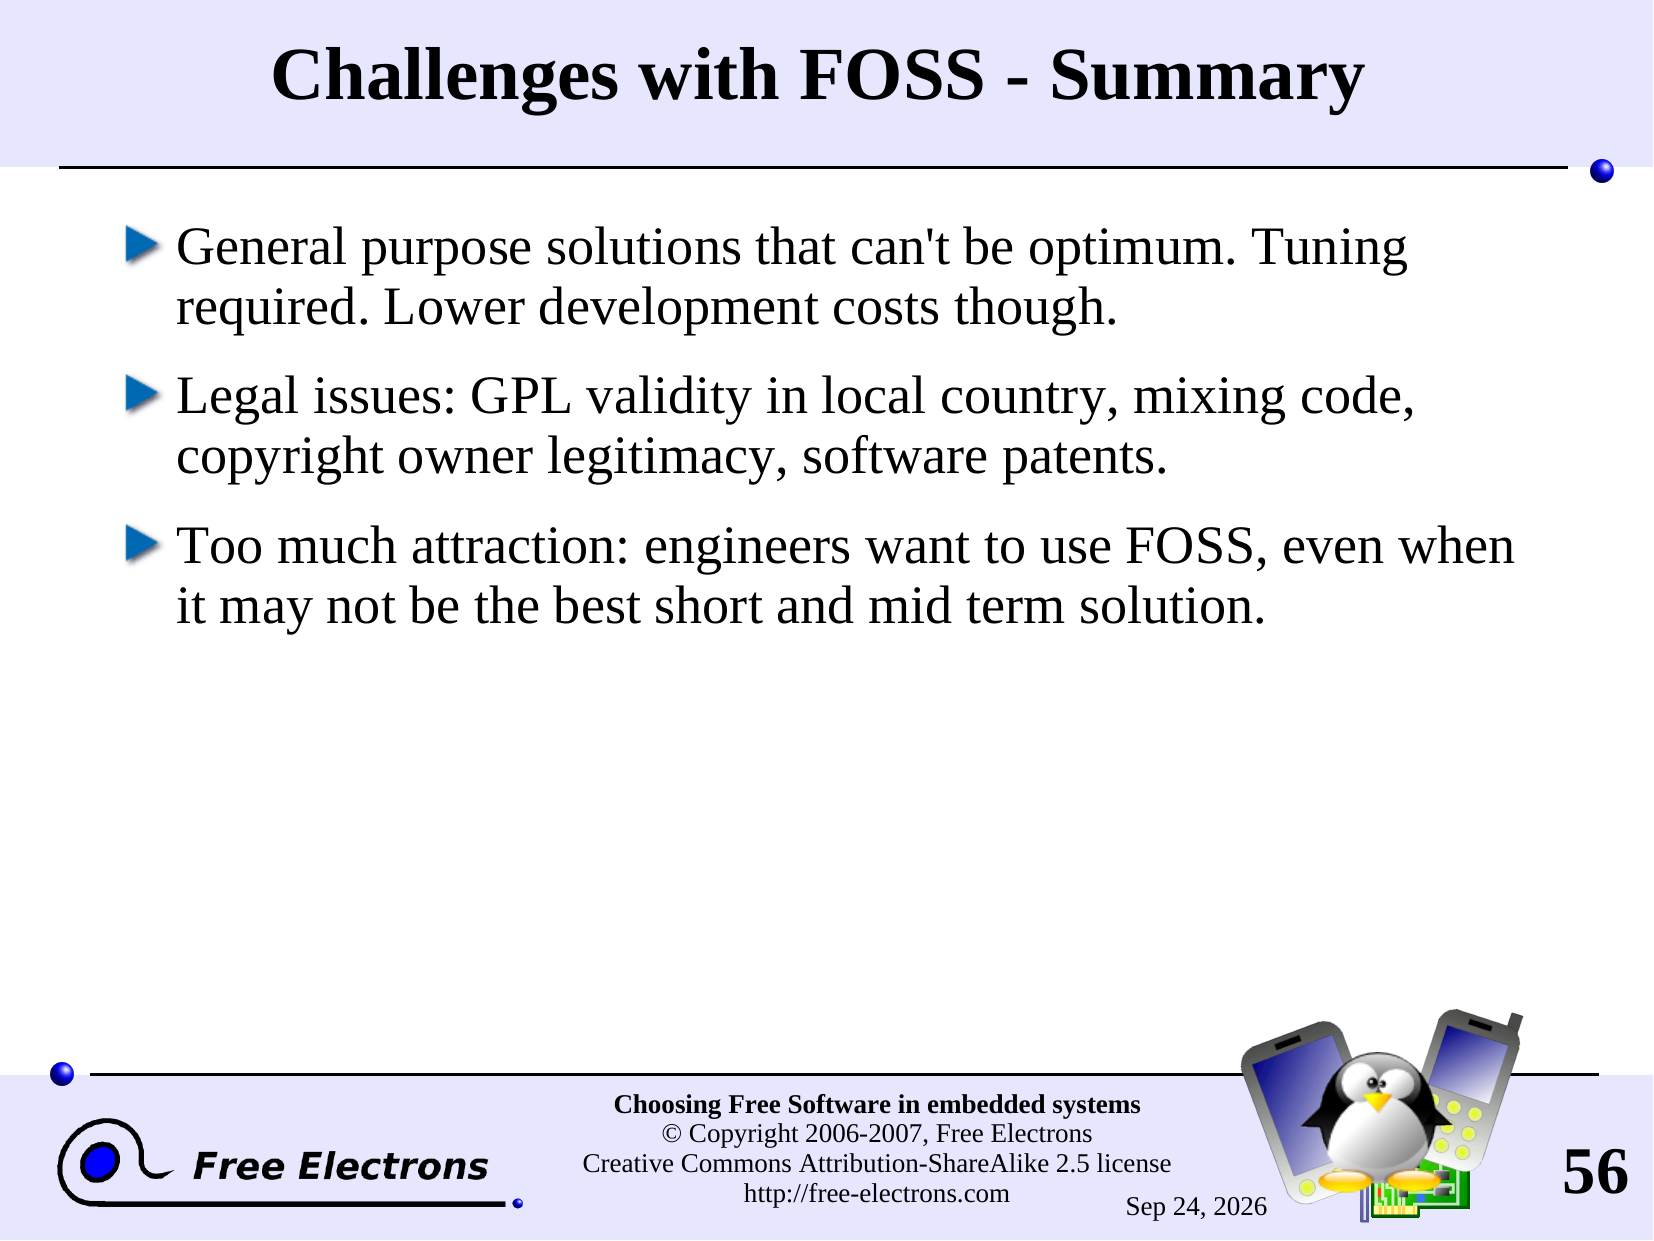

# Challenges with FOSS - Summary
General purpose solutions that can't be optimum. Tuning required. Lower development costs though.
Legal issues: GPL validity in local country, mixing code, copyright owner legitimacy, software patents.
Too much attraction: engineers want to use FOSS, even when it may not be the best short and mid term solution.